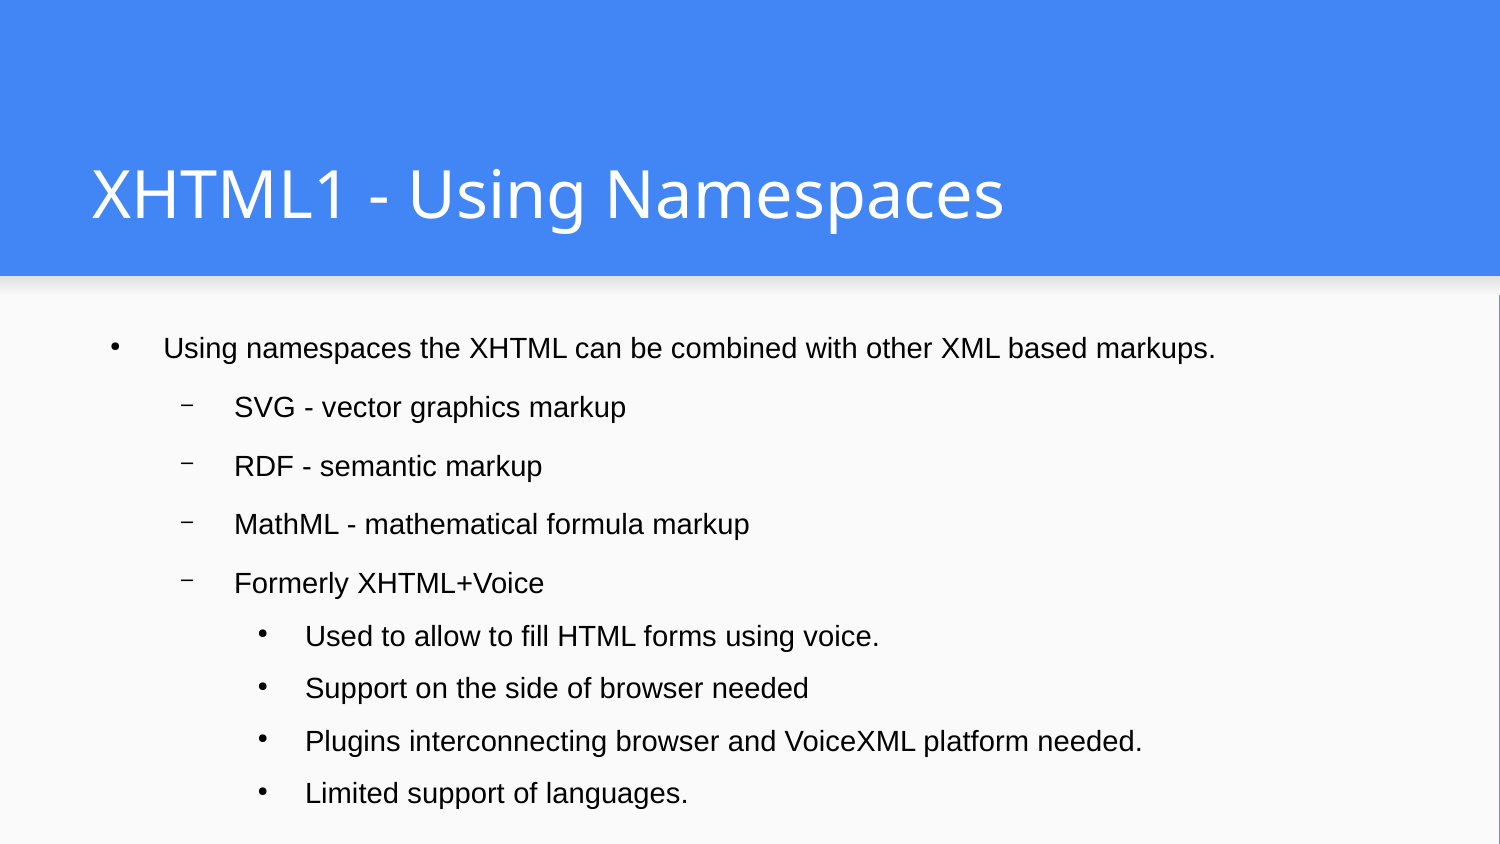

# XHTML1 - Using Namespaces
Using namespaces the XHTML can be combined with other XML based markups.
SVG - vector graphics markup
RDF - semantic markup
MathML - mathematical formula markup
Formerly XHTML+Voice
Used to allow to fill HTML forms using voice.
Support on the side of browser needed
Plugins interconnecting browser and VoiceXML platform needed.
Limited support of languages.